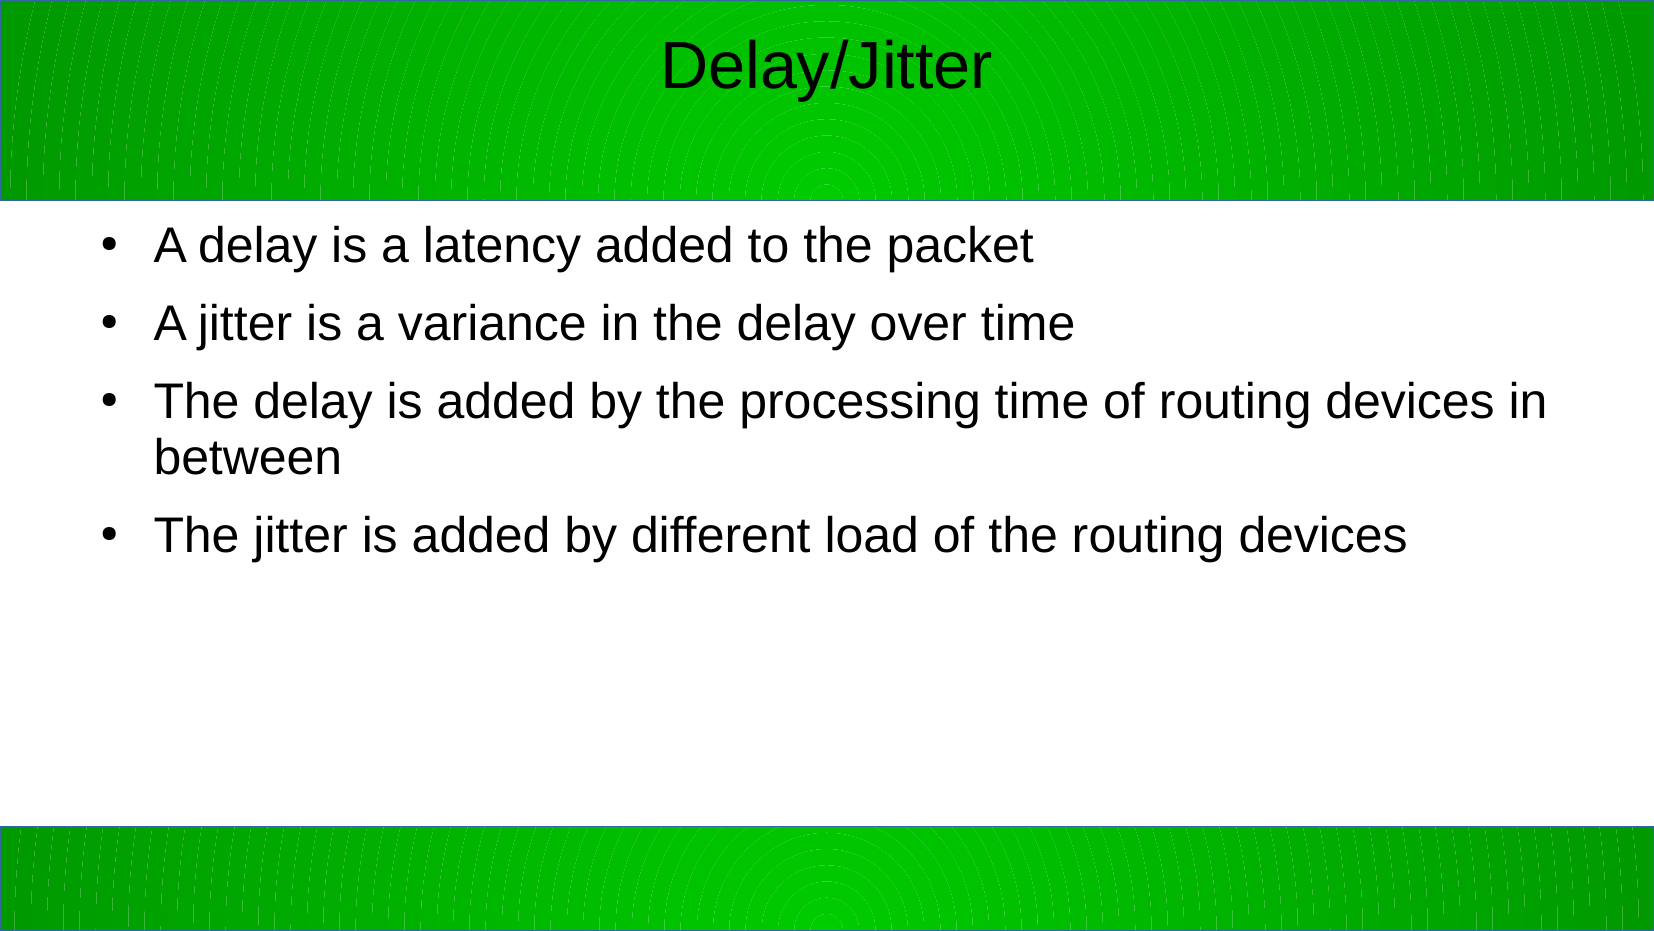

# Delay/Jitter
A delay is a latency added to the packet
A jitter is a variance in the delay over time
The delay is added by the processing time of routing devices in between
The jitter is added by different load of the routing devices